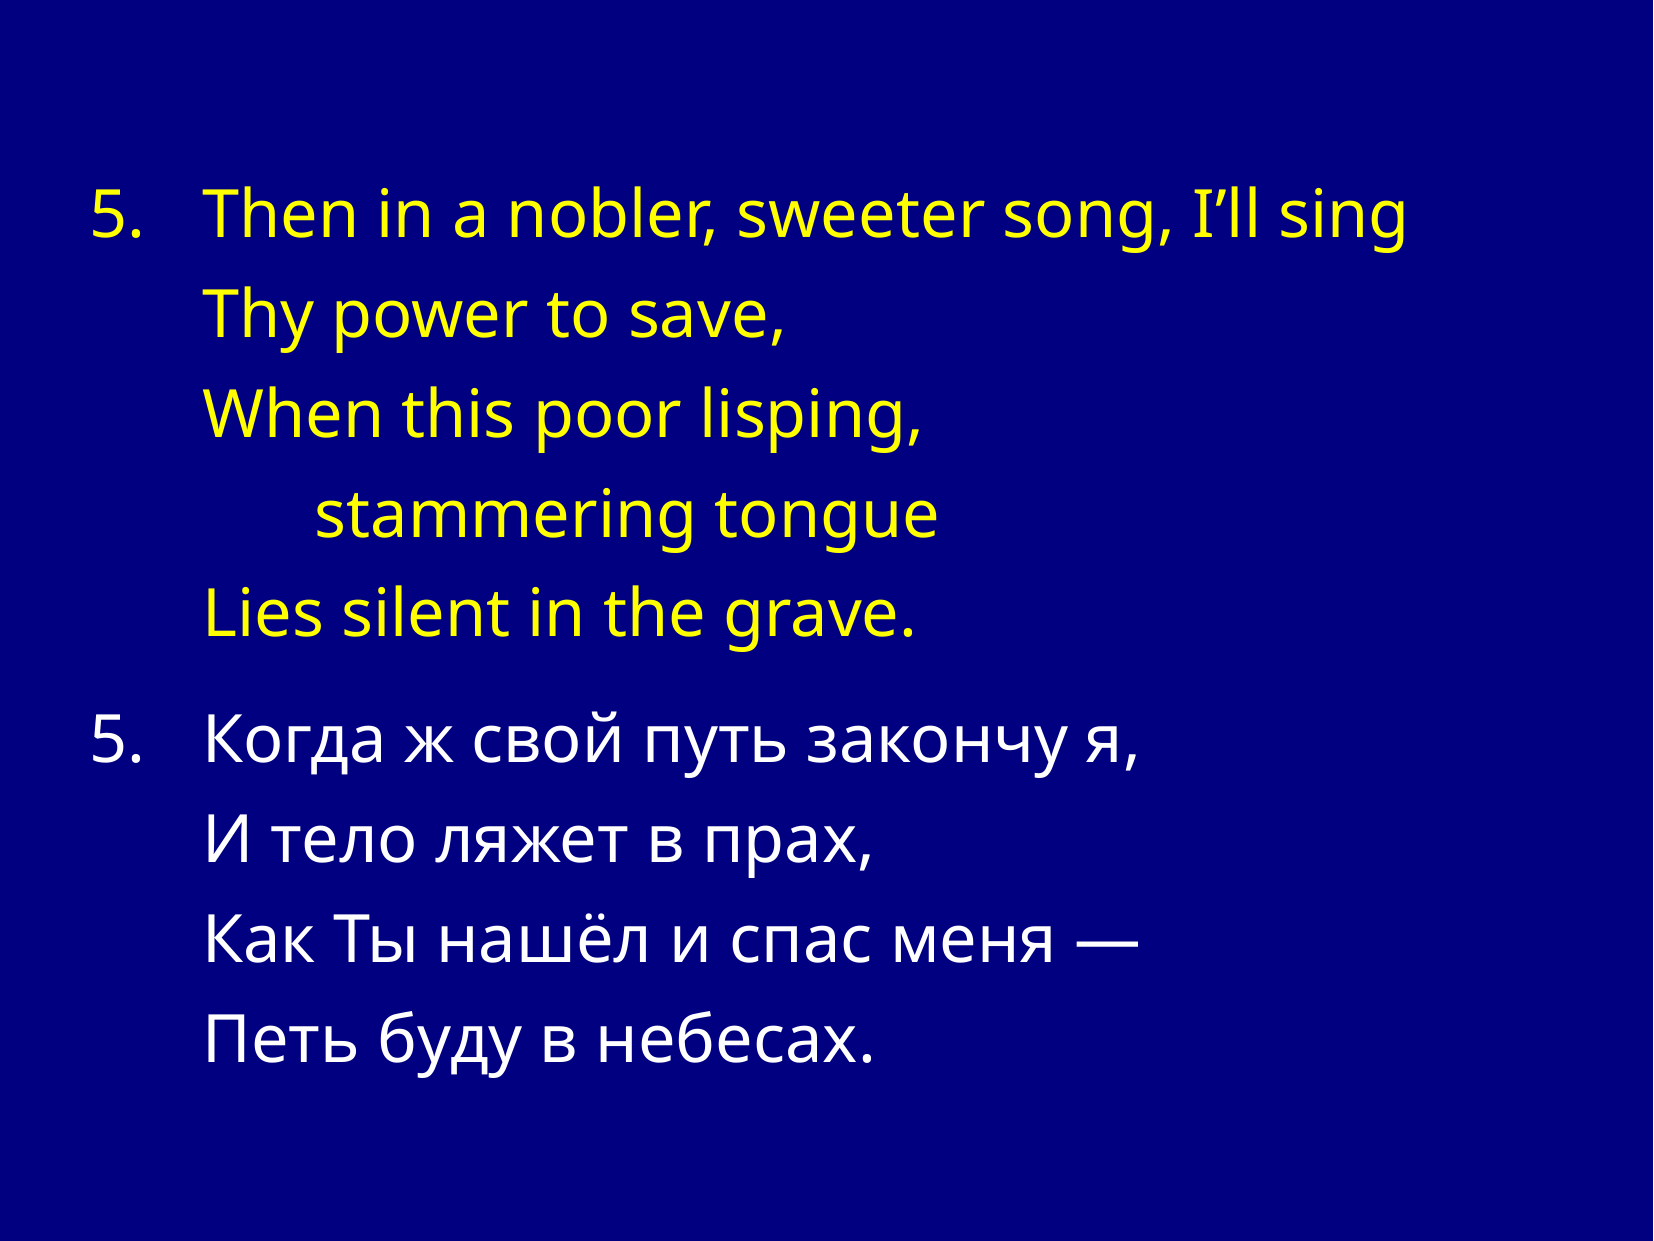

5.	Then in a nobler, sweeter song, I’ll sing
	Thy power to save,
	When this poor lisping,
		stammering tongue
	Lies silent in the grave.
5.	Когда ж свой путь закончу я,
	И тело ляжет в прах,
	Как Ты нашёл и спас меня —
	Петь буду в небесах.